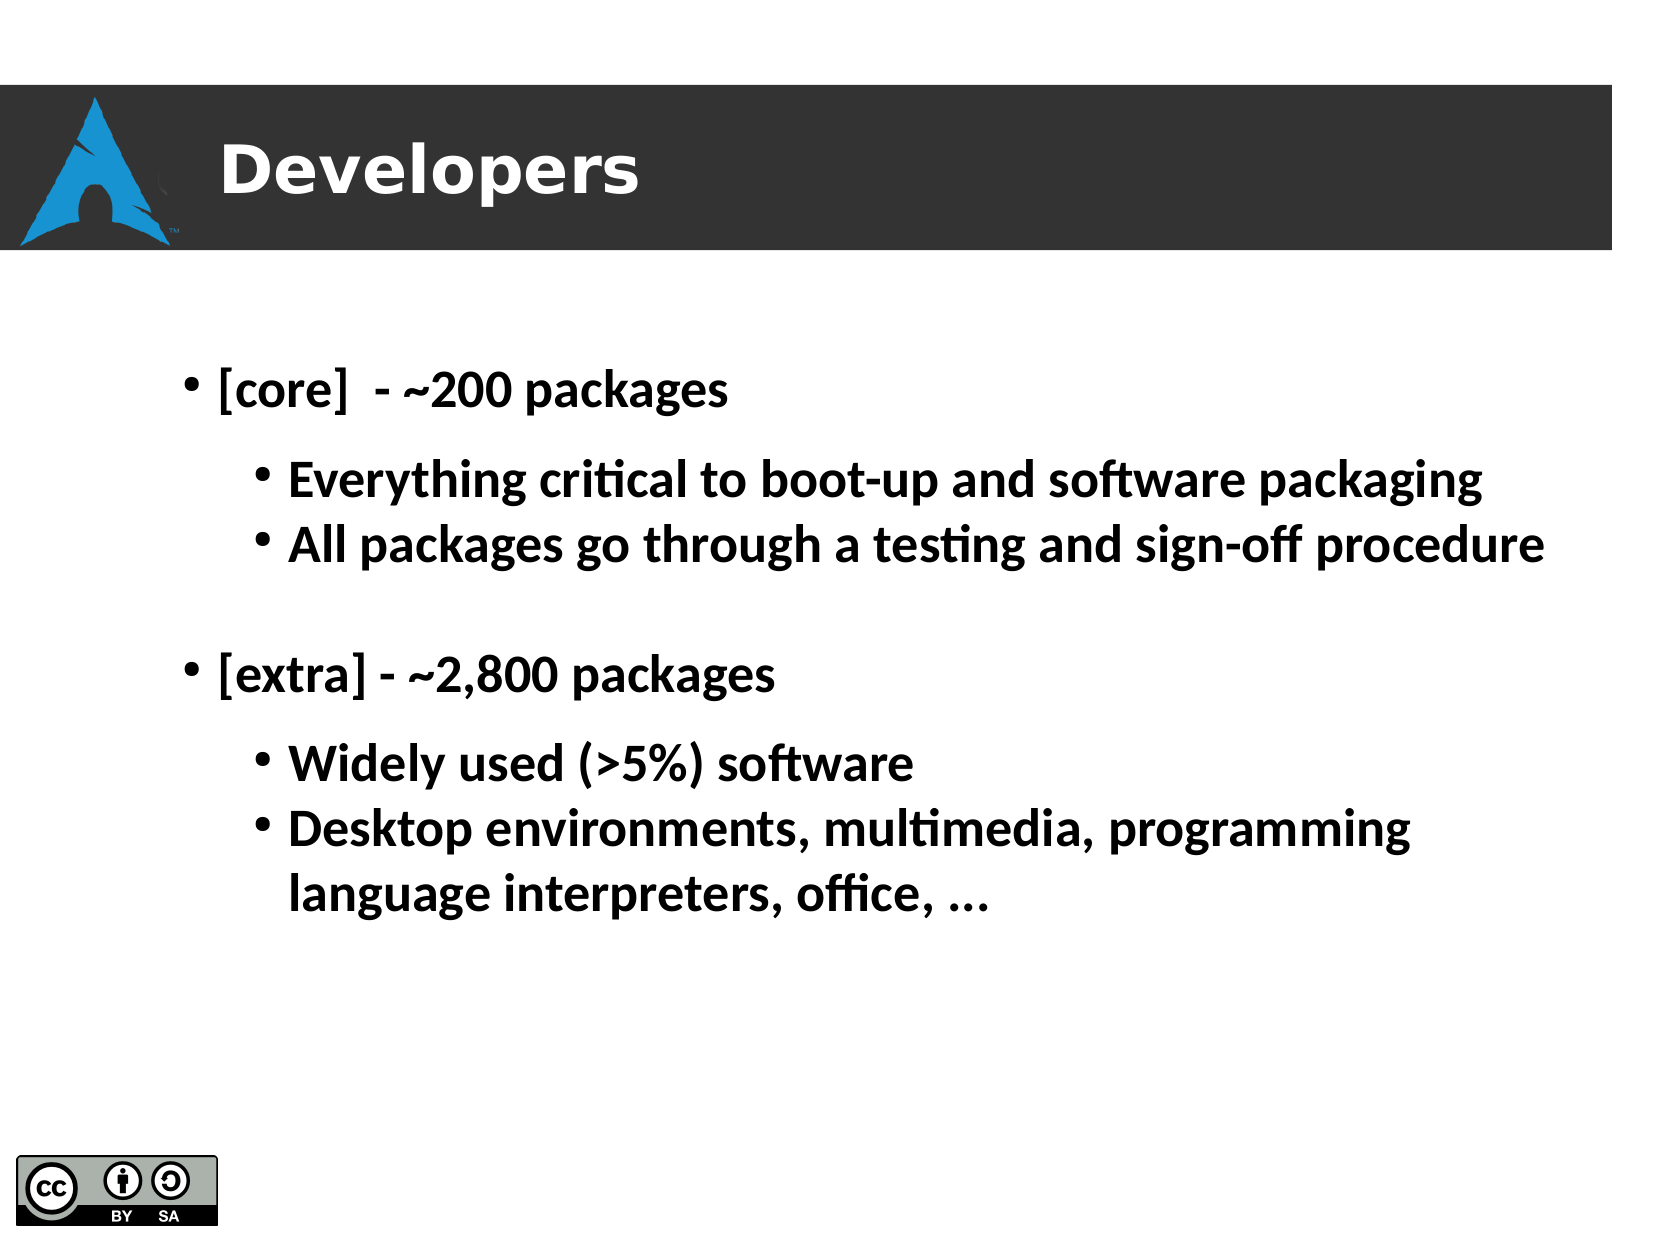

Developers
#
[core] - ~200 packages
Everything critical to boot-up and software packaging
All packages go through a testing and sign-off procedure
[extra] - ~2,800 packages
Widely used (>5%) software
Desktop environments, multimedia, programming language interpreters, office, ...